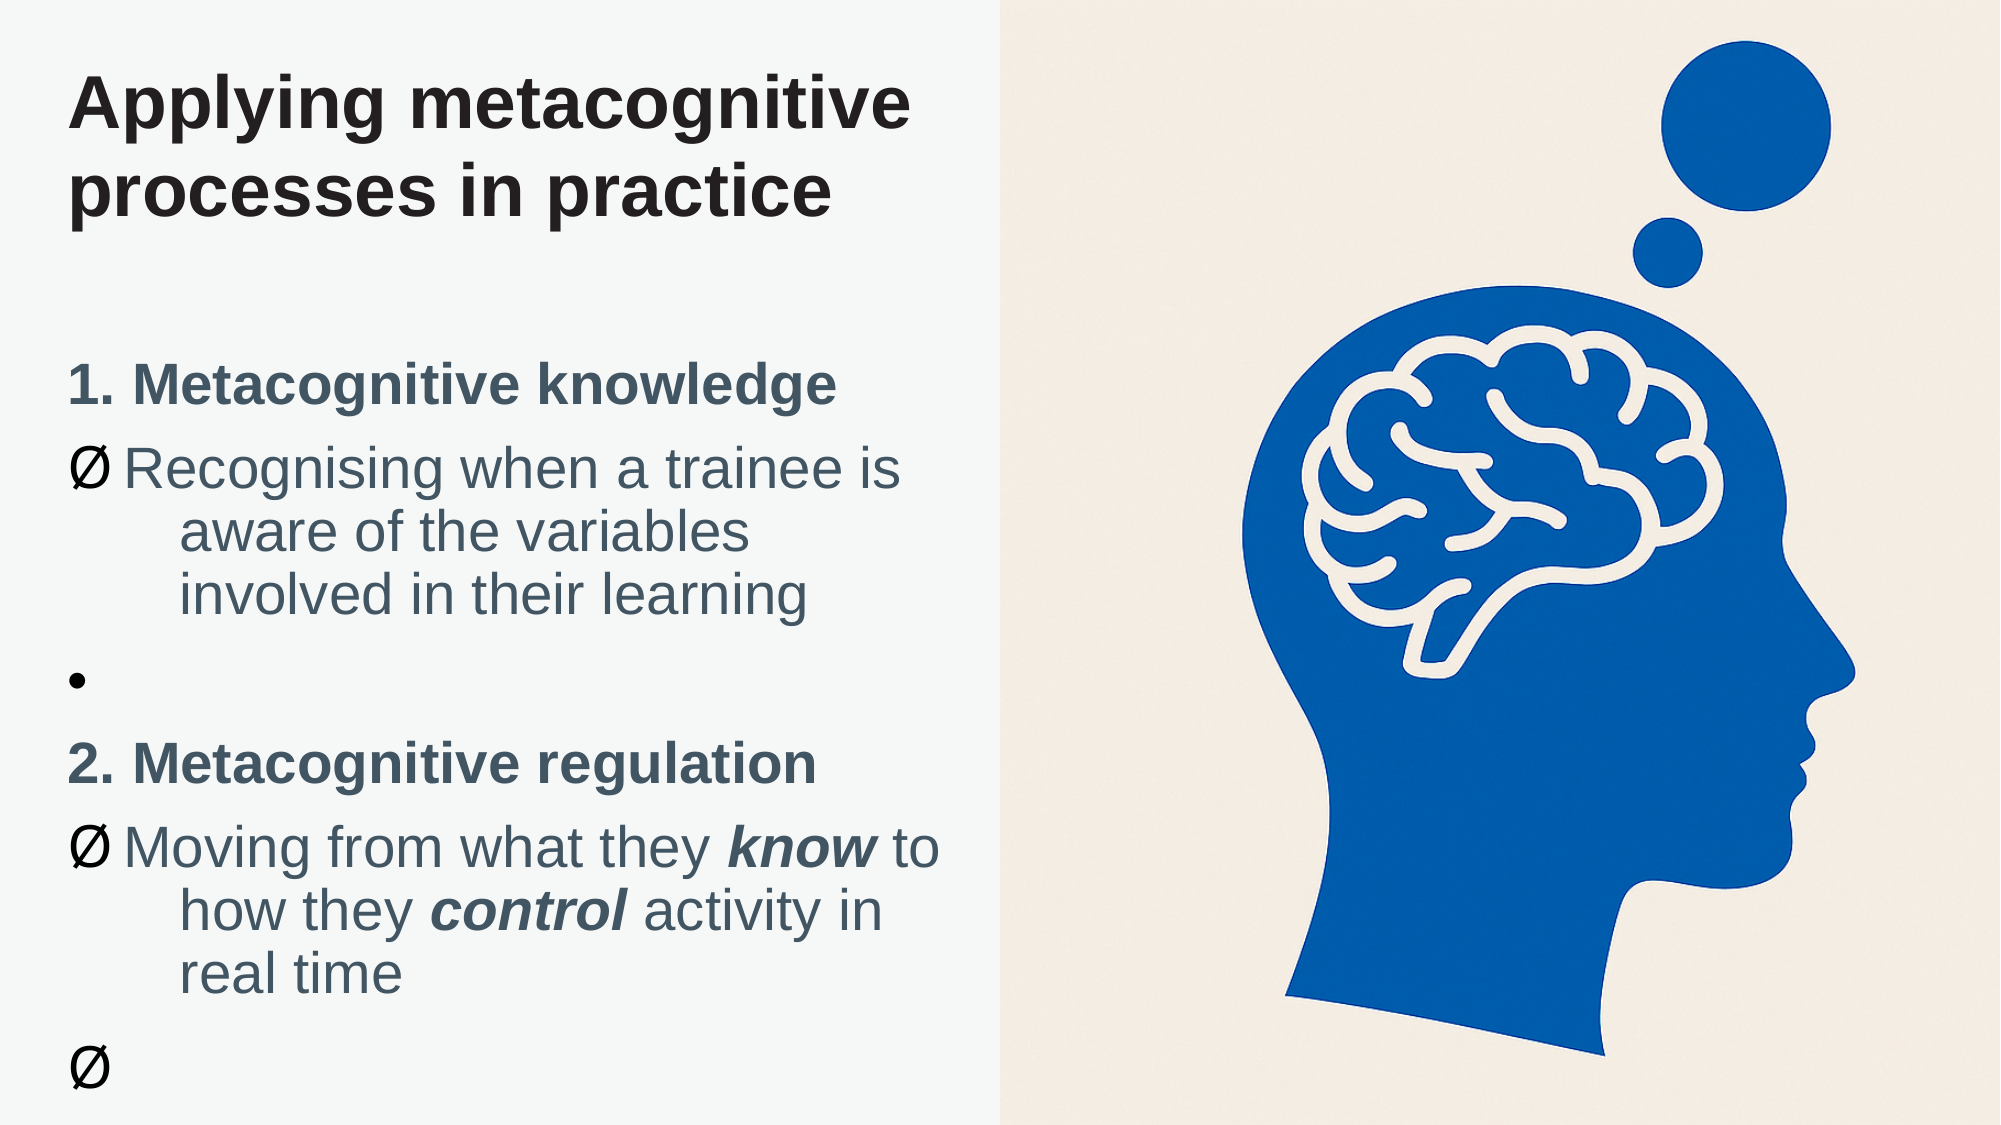

# Applying metacognitive processes in practice
1. Metacognitive knowledge
Recognising when a trainee is aware of the variables involved in their learning
2. Metacognitive regulation
Moving from what they know to how they control activity in real time